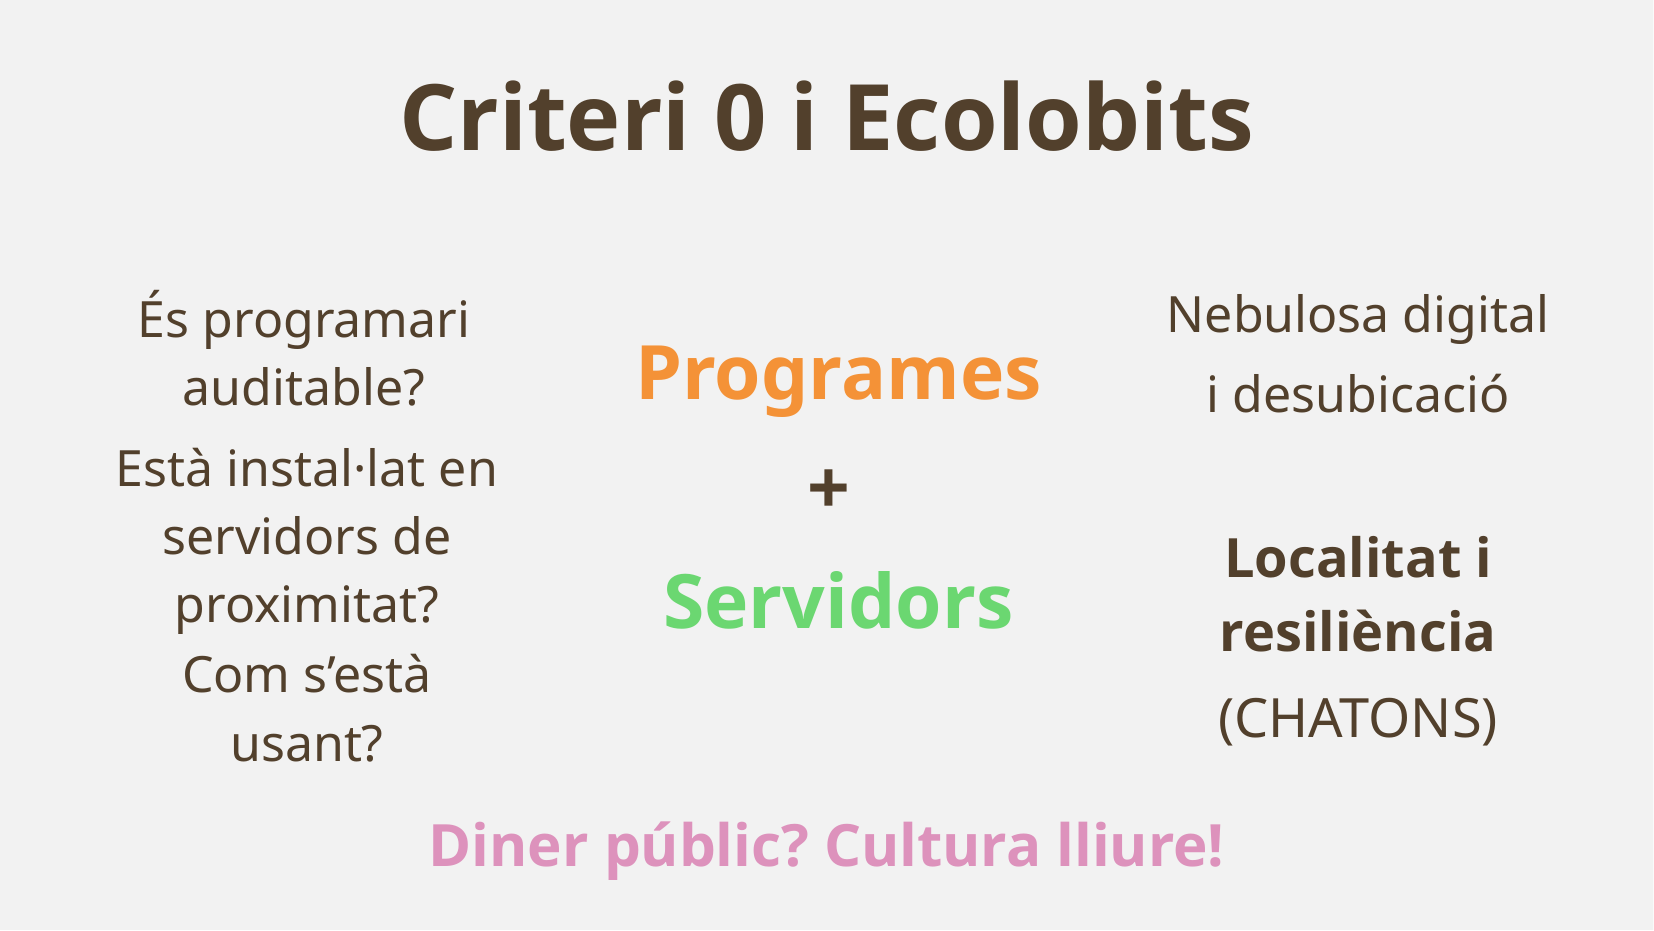

# Criteri 0 i Ecolobits
Nebulosa digital
i desubicació
Localitat i resiliència
(CHATONS)
És programari auditable?
Programes
+
Servidors
Està instal·lat en servidors de proximitat?
Com s’està usant?
Diner públic? Cultura lliure!